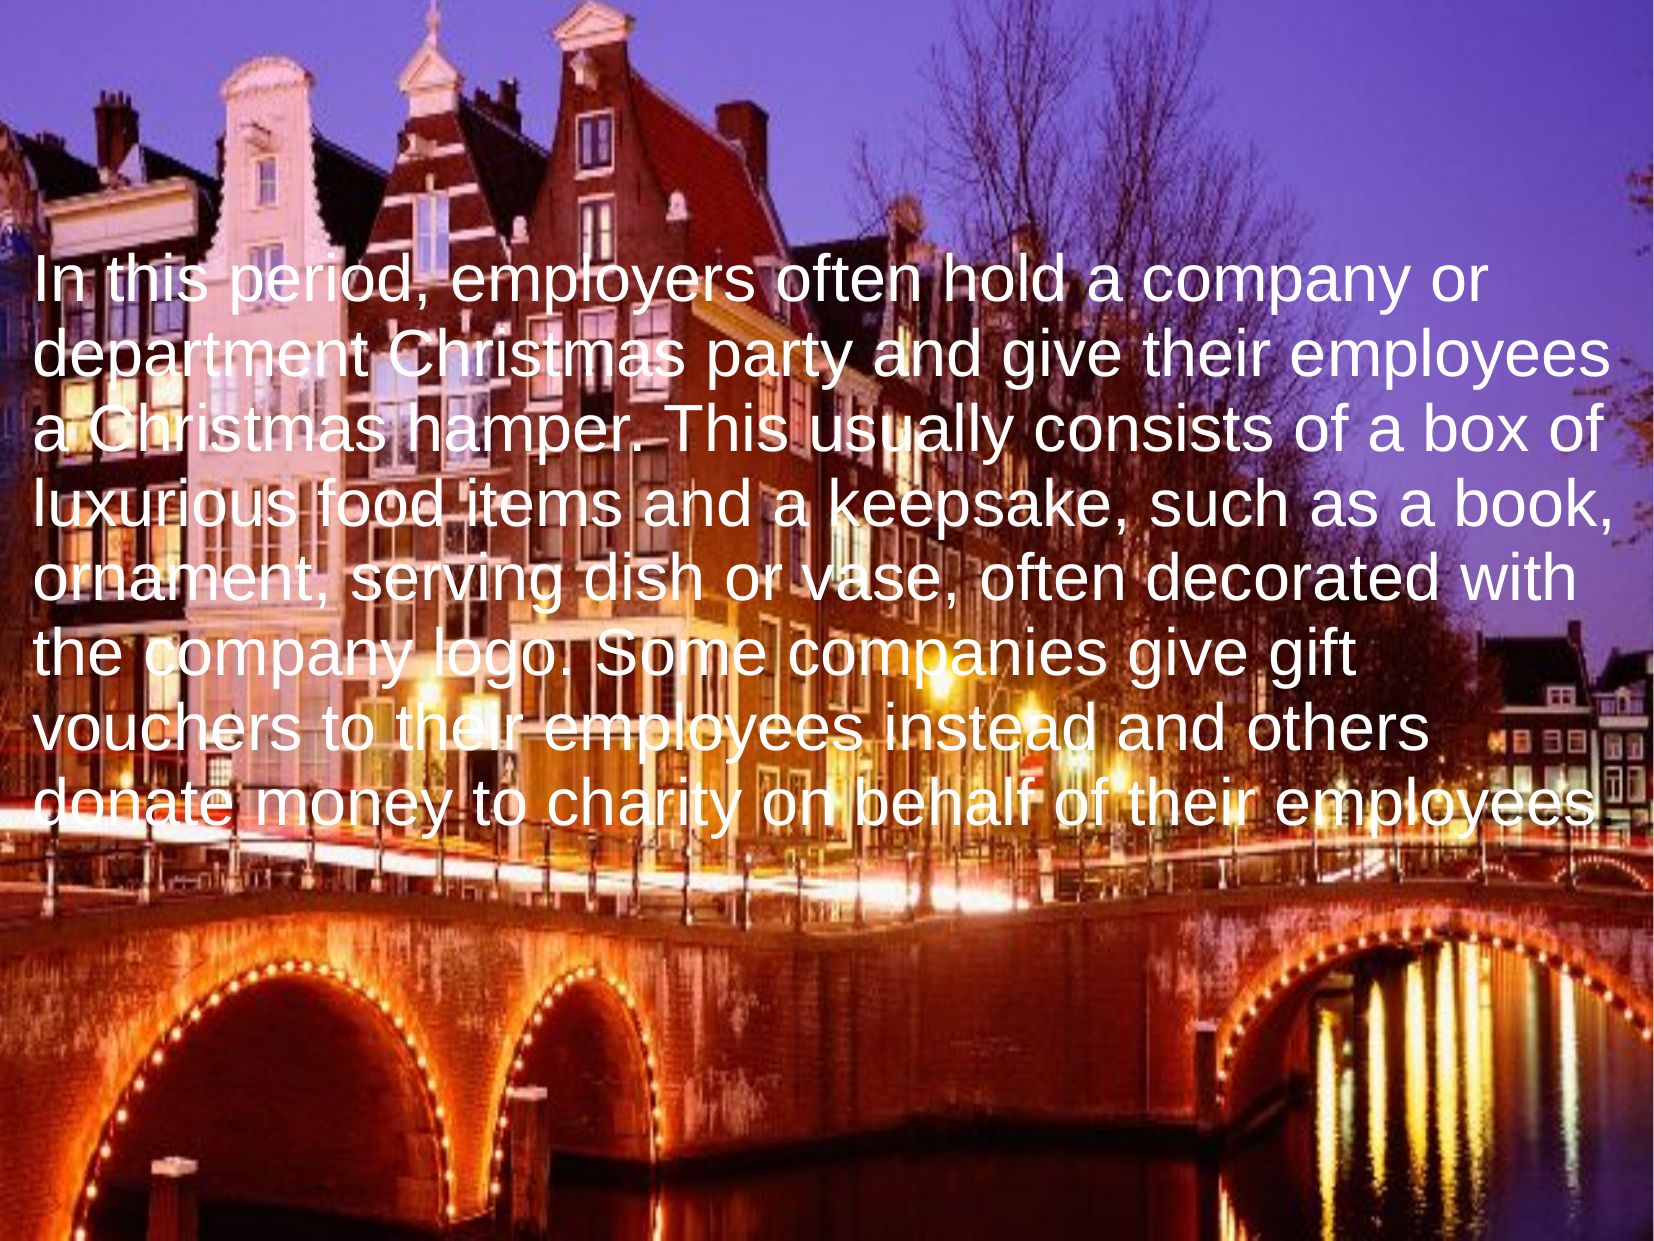

In this period, employers often hold a company or department Christmas party and give their employees a Christmas hamper. This usually consists of a box of luxurious food items and a keepsake, such as a book, ornament, serving dish or vase, often decorated with the company logo. Some companies give gift vouchers to their employees instead and others donate money to charity on behalf of their employees.
#